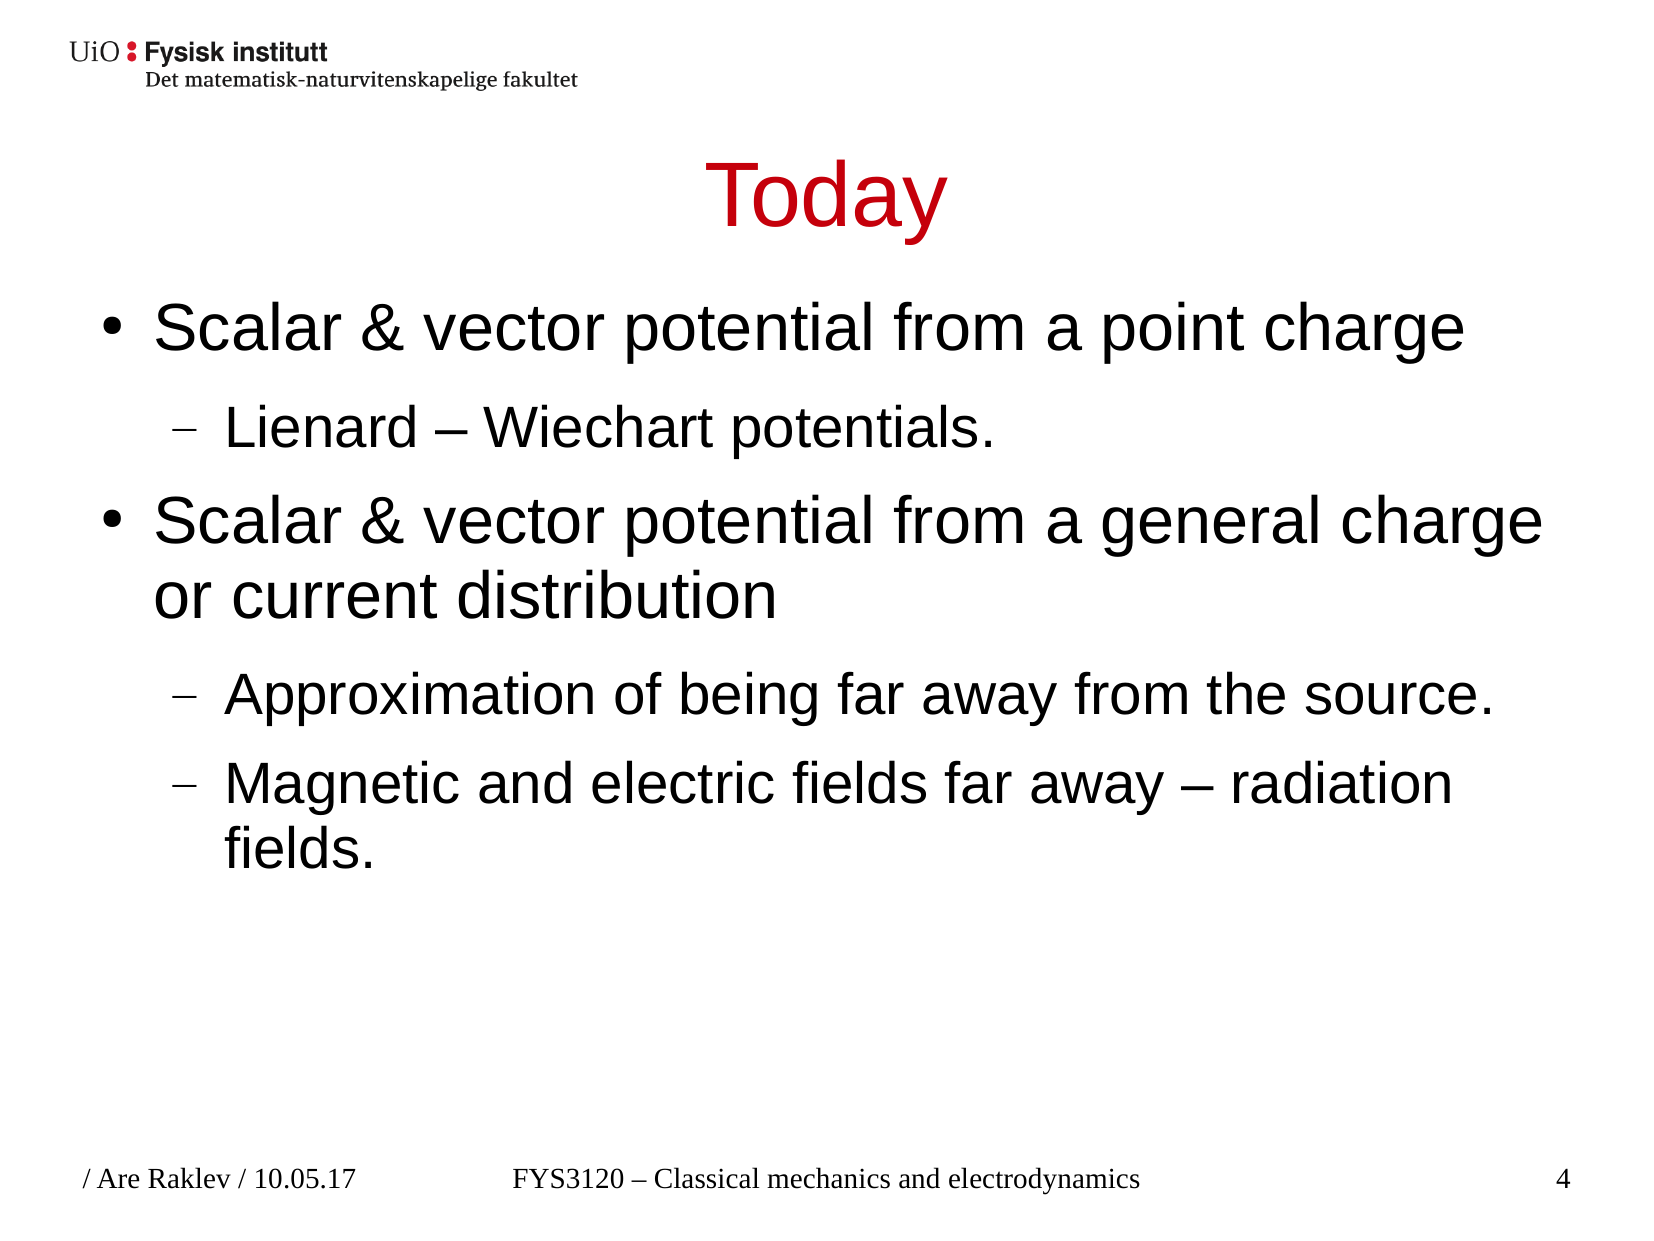

# Today
Scalar & vector potential from a point charge
Lienard – Wiechart potentials.
Scalar & vector potential from a general charge or current distribution
Approximation of being far away from the source.
Magnetic and electric fields far away – radiation fields.
/ Are Raklev / 10.05.17
FYS3120 – Classical mechanics and electrodynamics
4